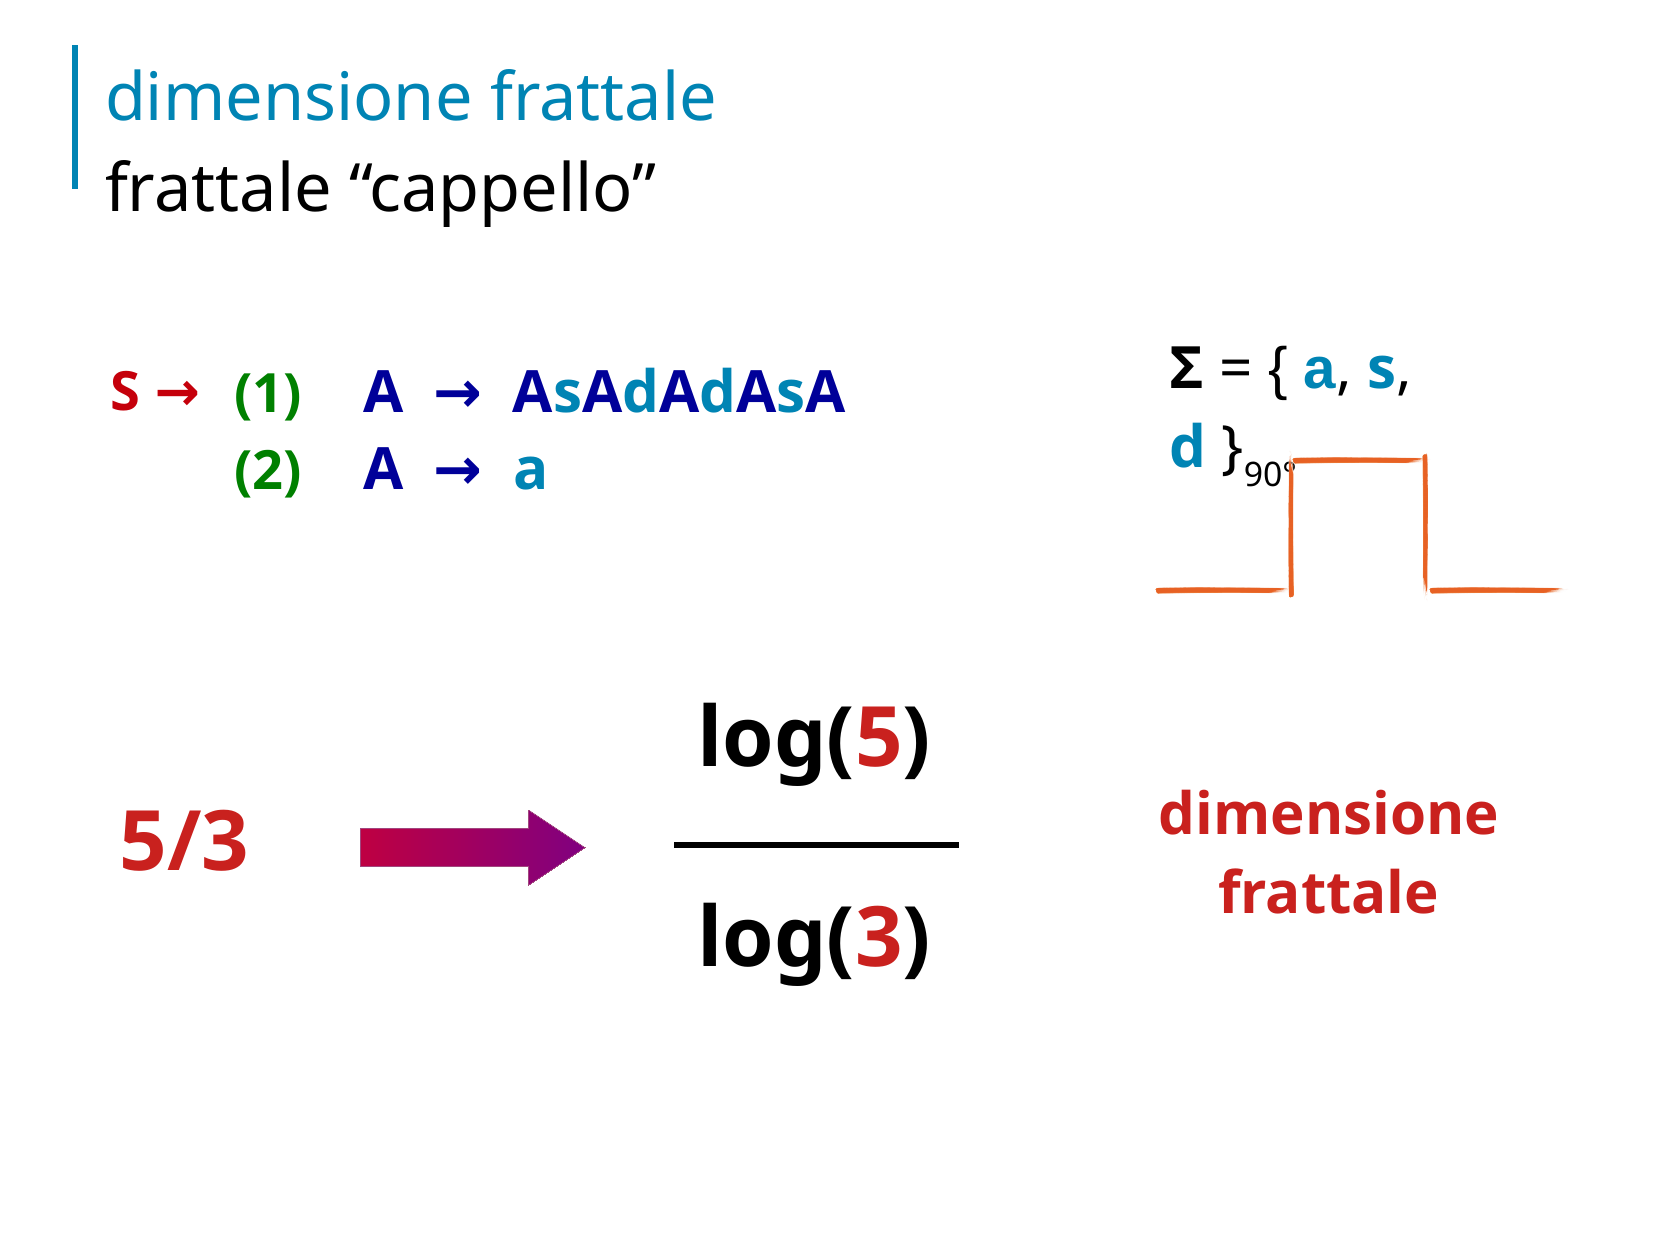

# dimensione frattale frattale “cappello”
Σ = { a, s, d }90°
(1) A → AsAdAdAsA
S →
(2) A → a
log(5)
log(3)
dimensione frattale
5/3